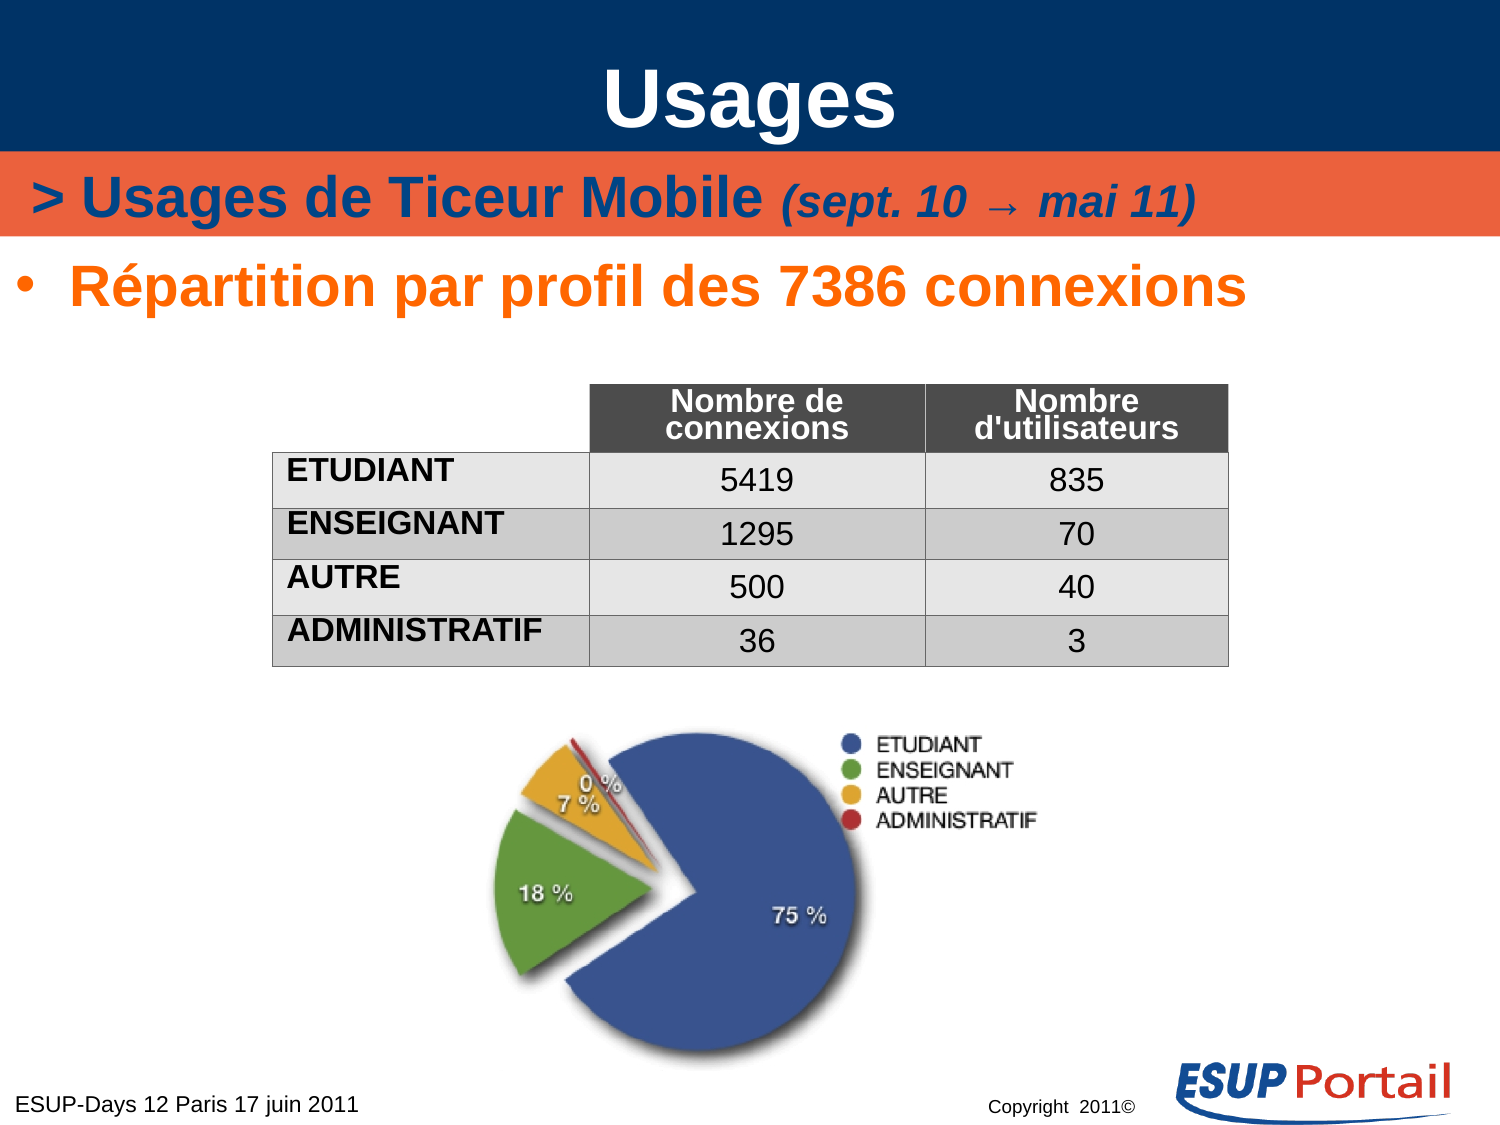

Usages
 > Usages de Ticeur Mobile (sept. 10 → mai 11)
Répartition par profil des 7386 connexions
| | Nombre de connexions | Nombre d'utilisateurs |
| --- | --- | --- |
| ETUDIANT | 5419 | 835 |
| ENSEIGNANT | 1295 | 70 |
| AUTRE | 500 | 40 |
| ADMINISTRATIF | 36 | 3 |
ESUP-Days 12 Paris 17 juin 2011